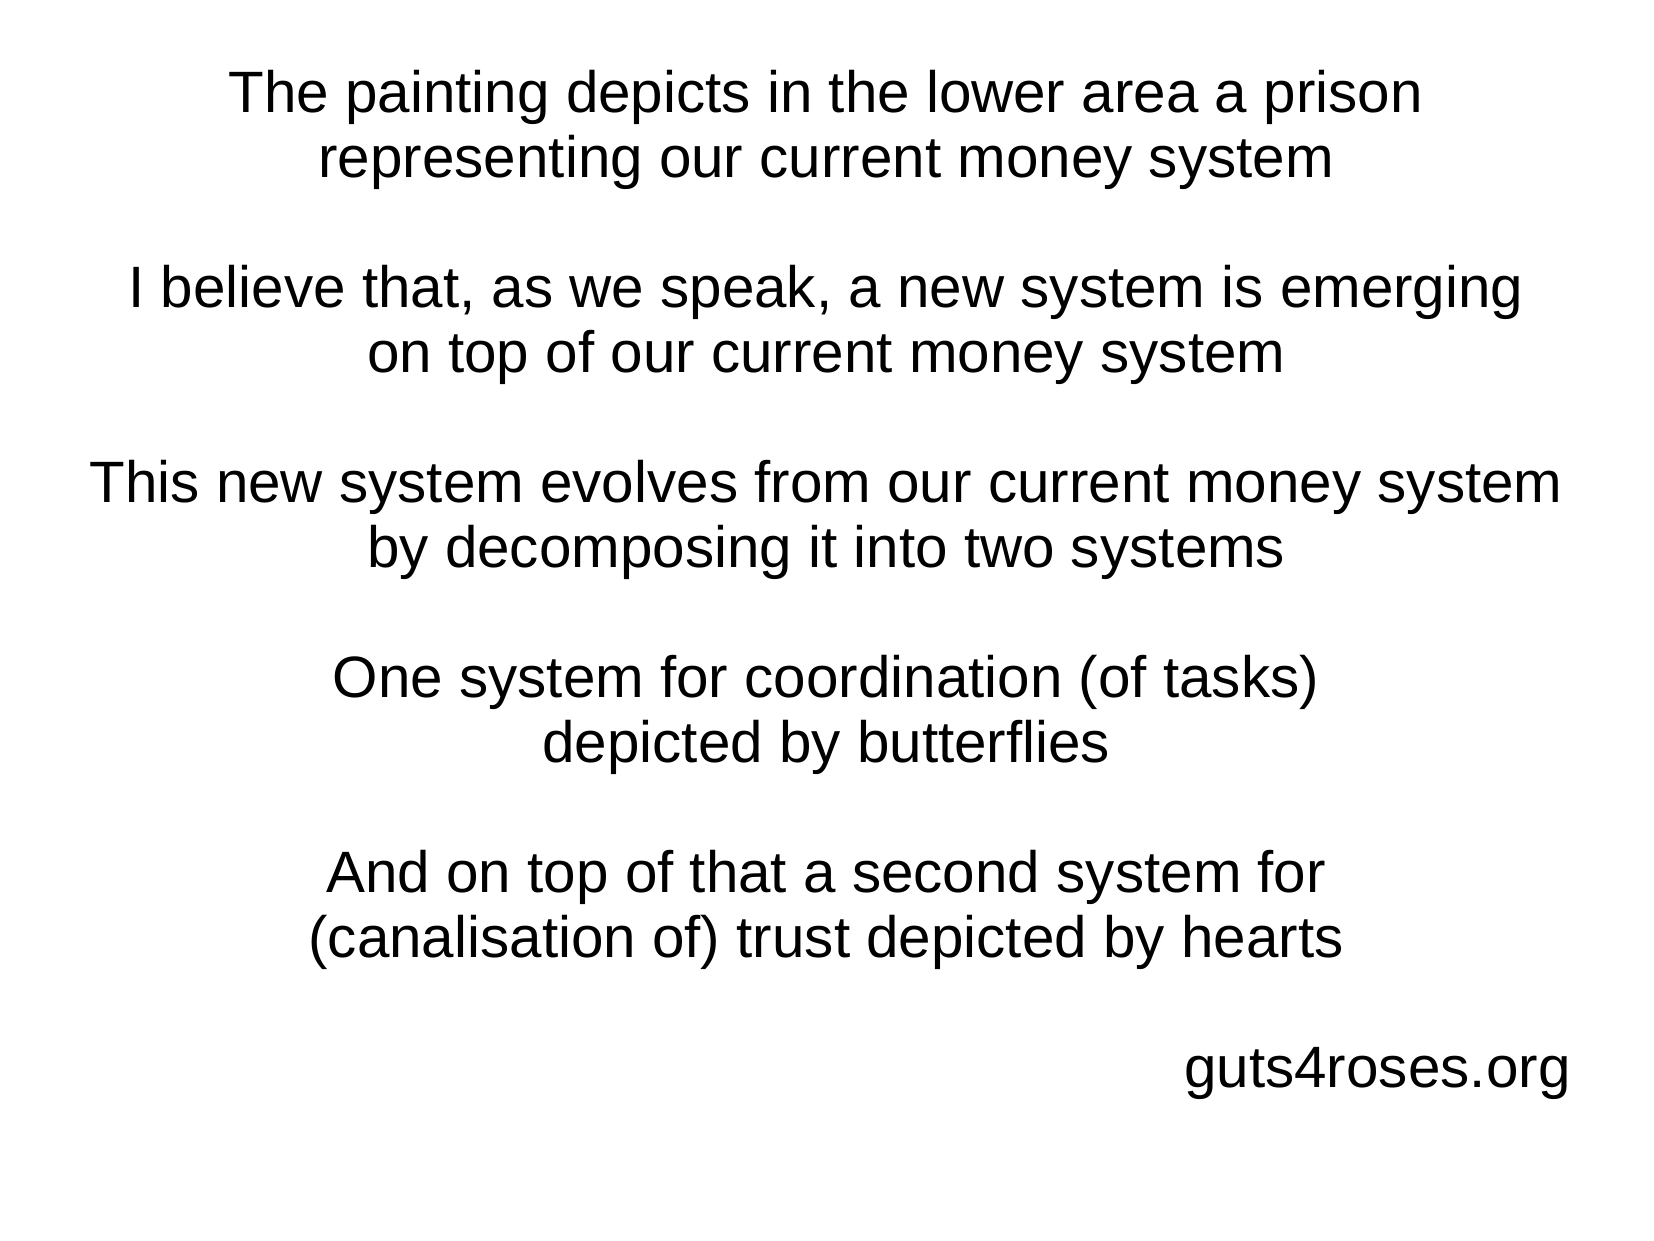

# The painting depicts in the lower area a prison
representing our current money system
I believe that, as we speak, a new system is emerging
on top of our current money system
This new system evolves from our current money system
by decomposing it into two systems
One system for coordination (of tasks)
depicted by butterflies
And on top of that a second system for
(canalisation of) trust depicted by hearts
guts4roses.org